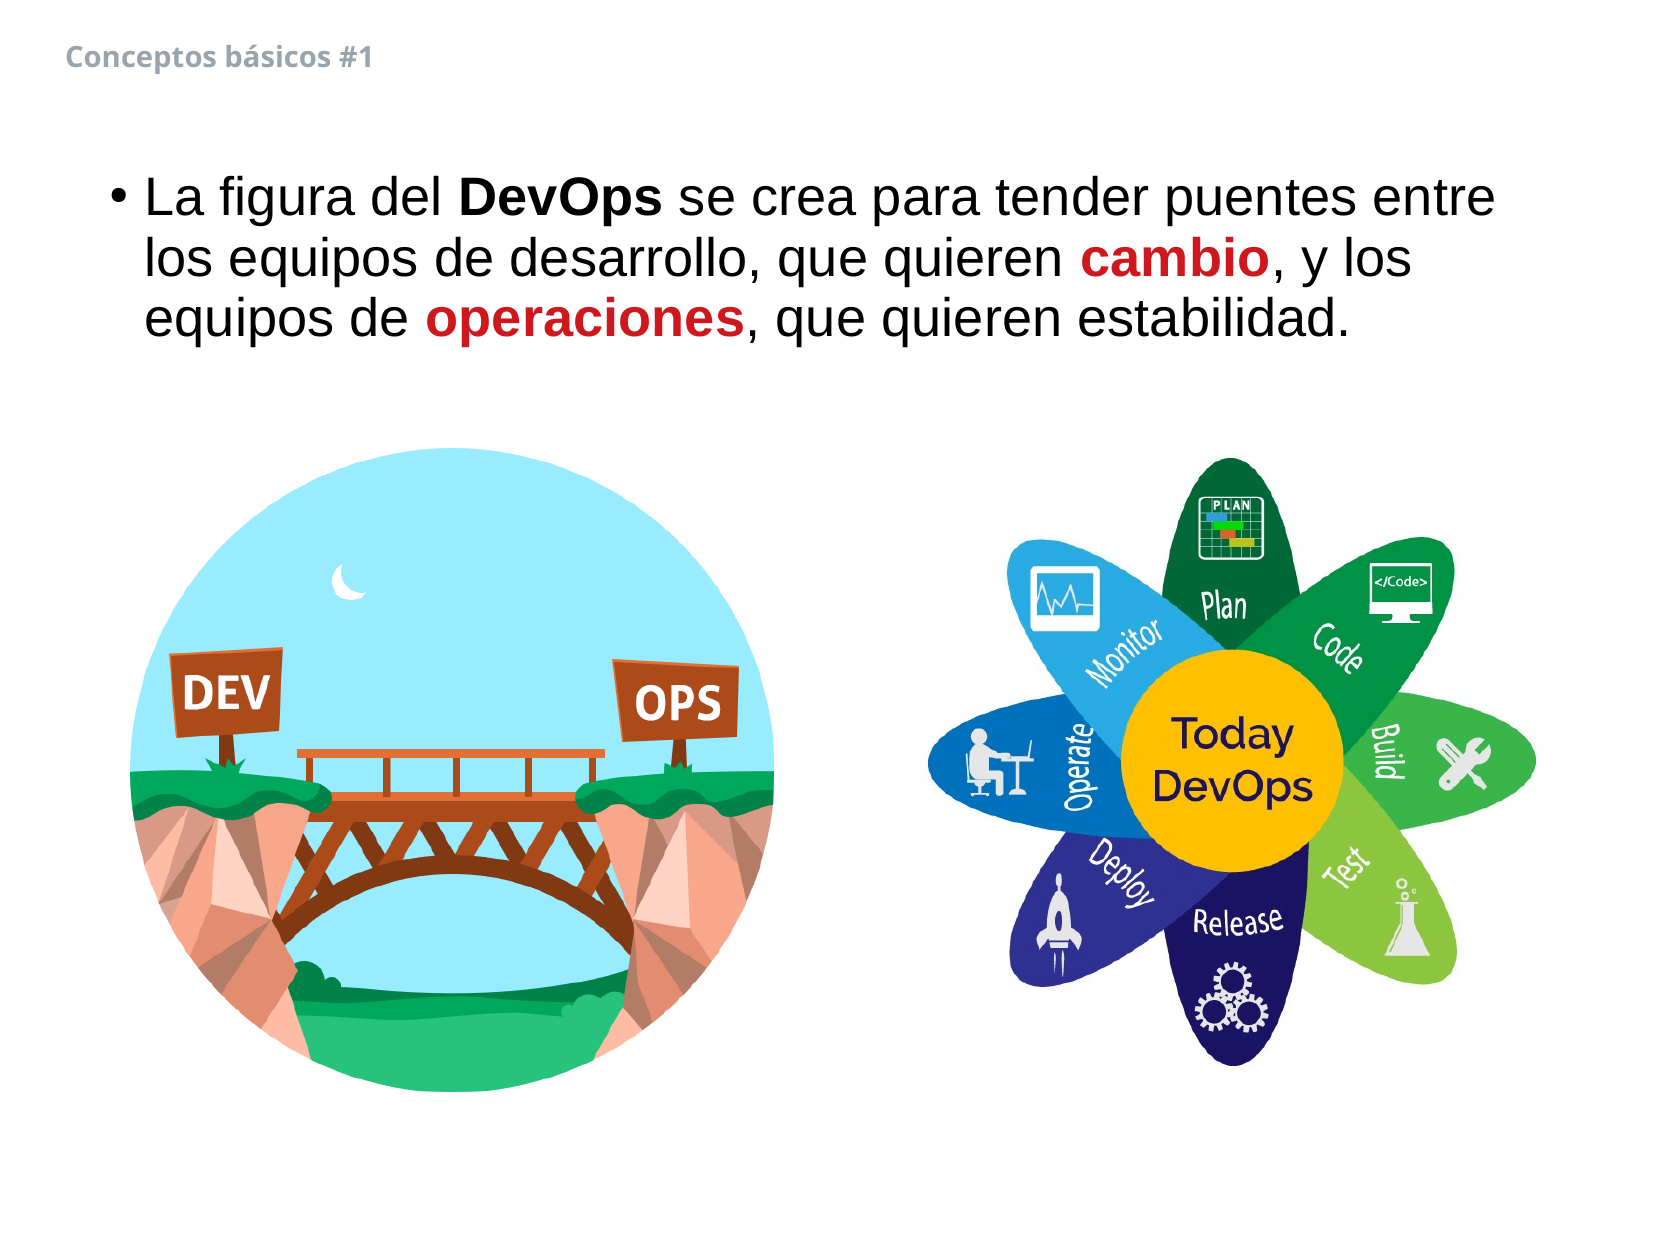

Conceptos básicos #1
La figura del DevOps se crea para tender puentes entre los equipos de desarrollo, que quieren cambio, y los equipos de operaciones, que quieren estabilidad.